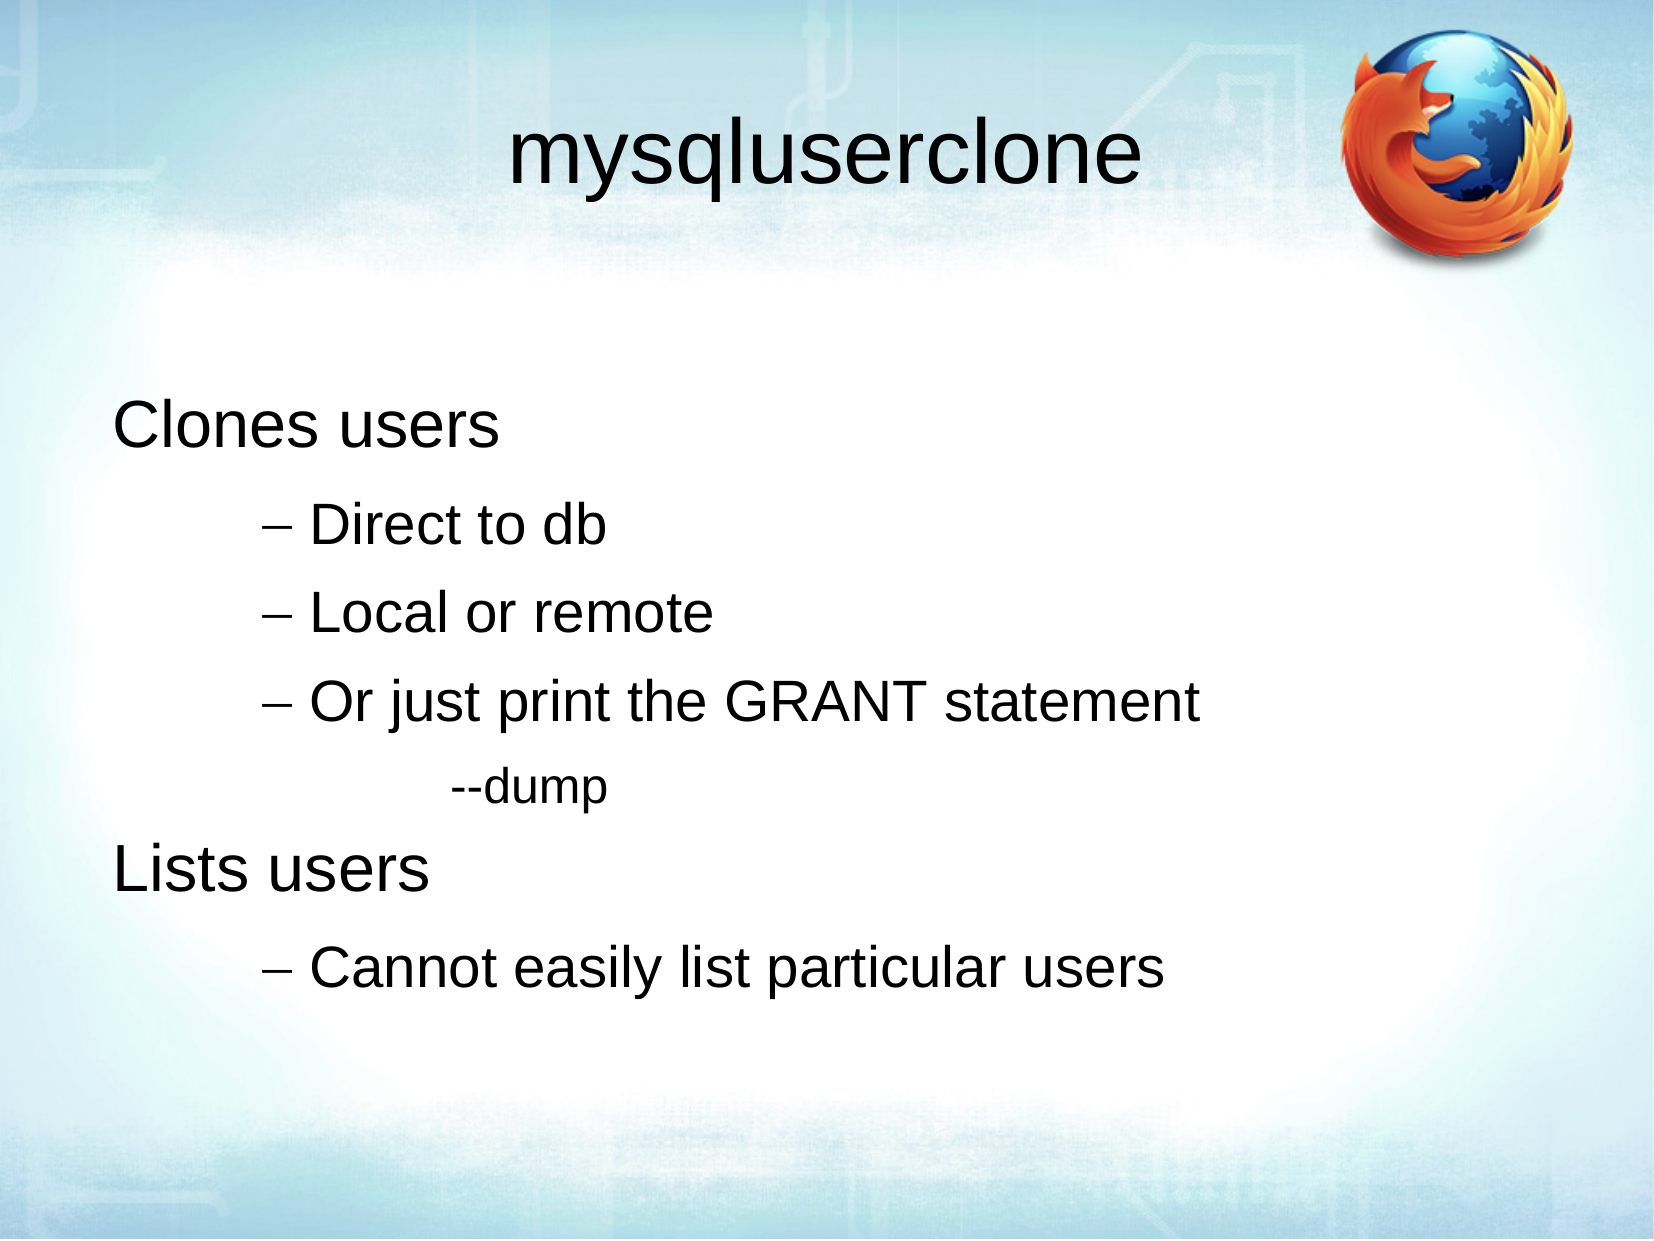

# mysqluserclone
Clones users
Direct to db
Local or remote
Or just print the GRANT statement
--dump
Lists users
Cannot easily list particular users